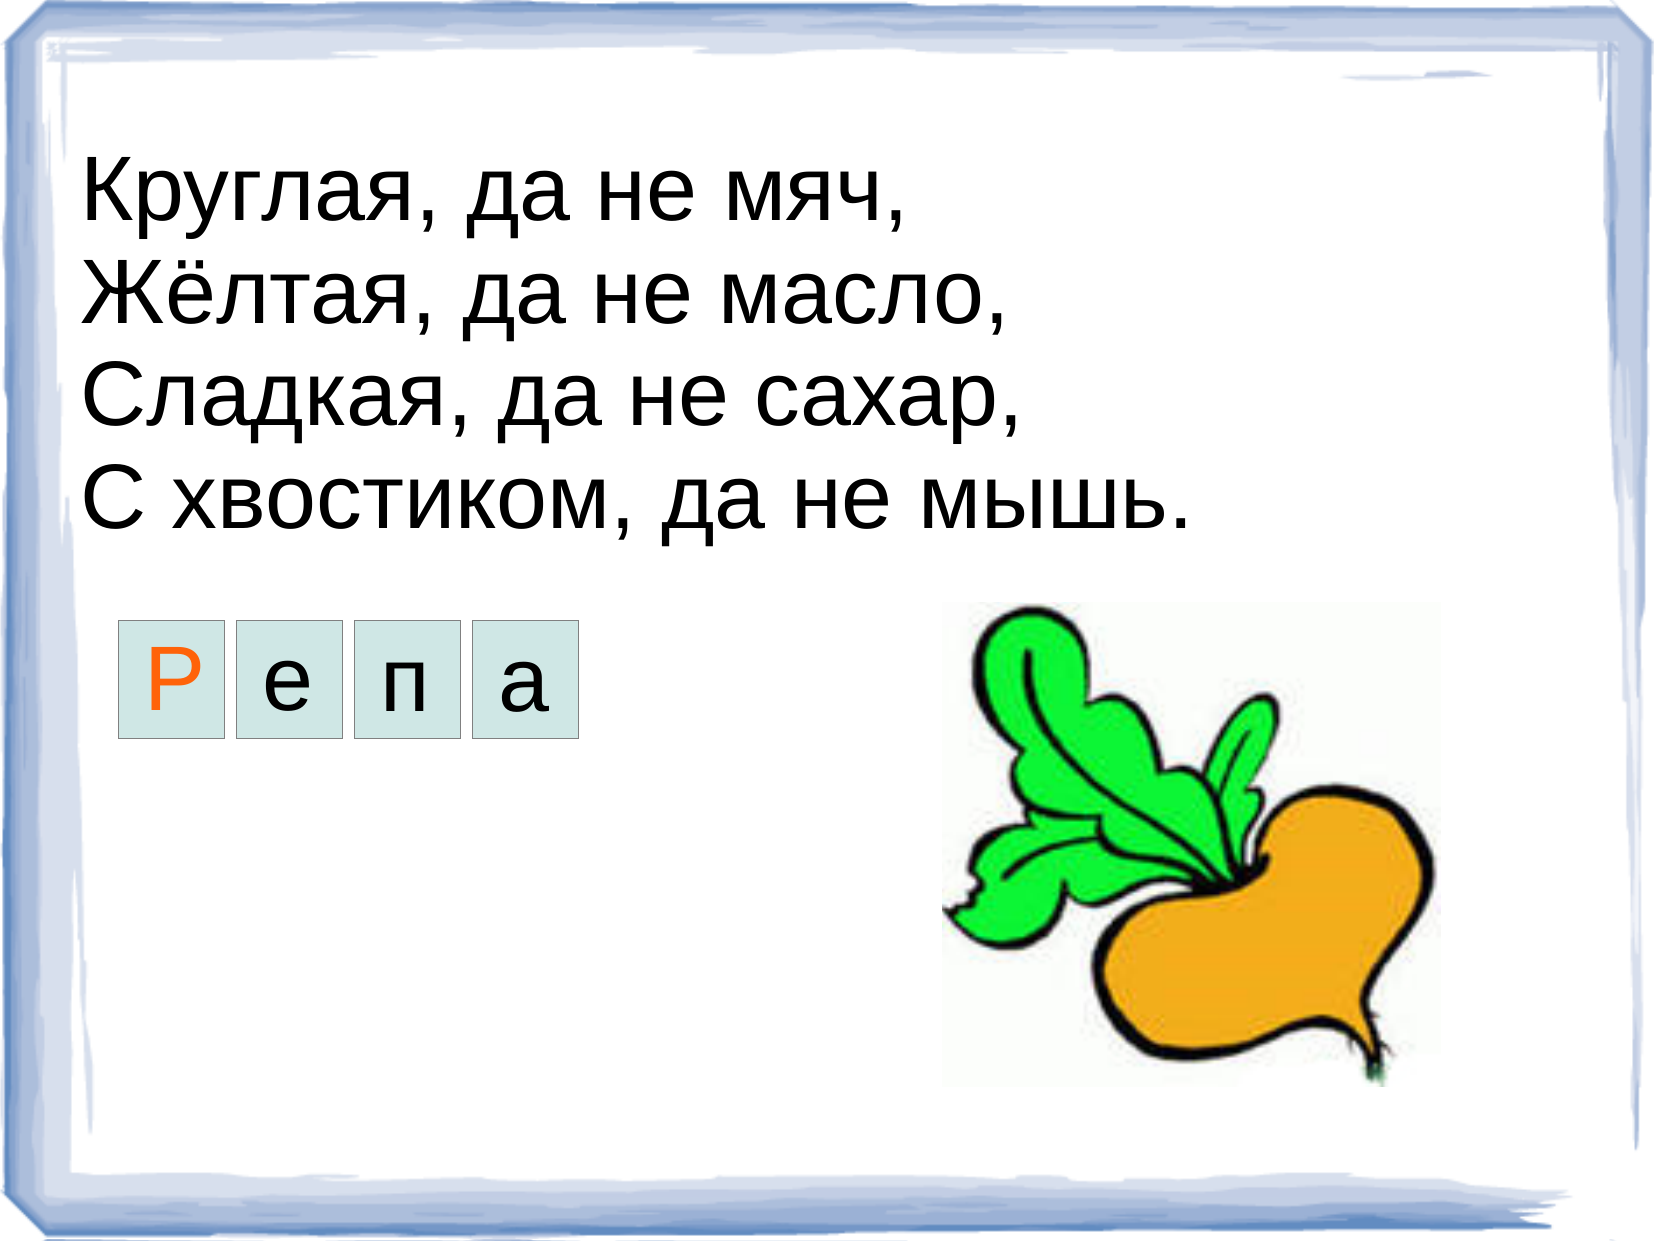

Круглая, да не мяч,
Жёлтая, да не масло,
Сладкая, да не сахар,
С хвостиком, да не мышь.
Р
е
п
а